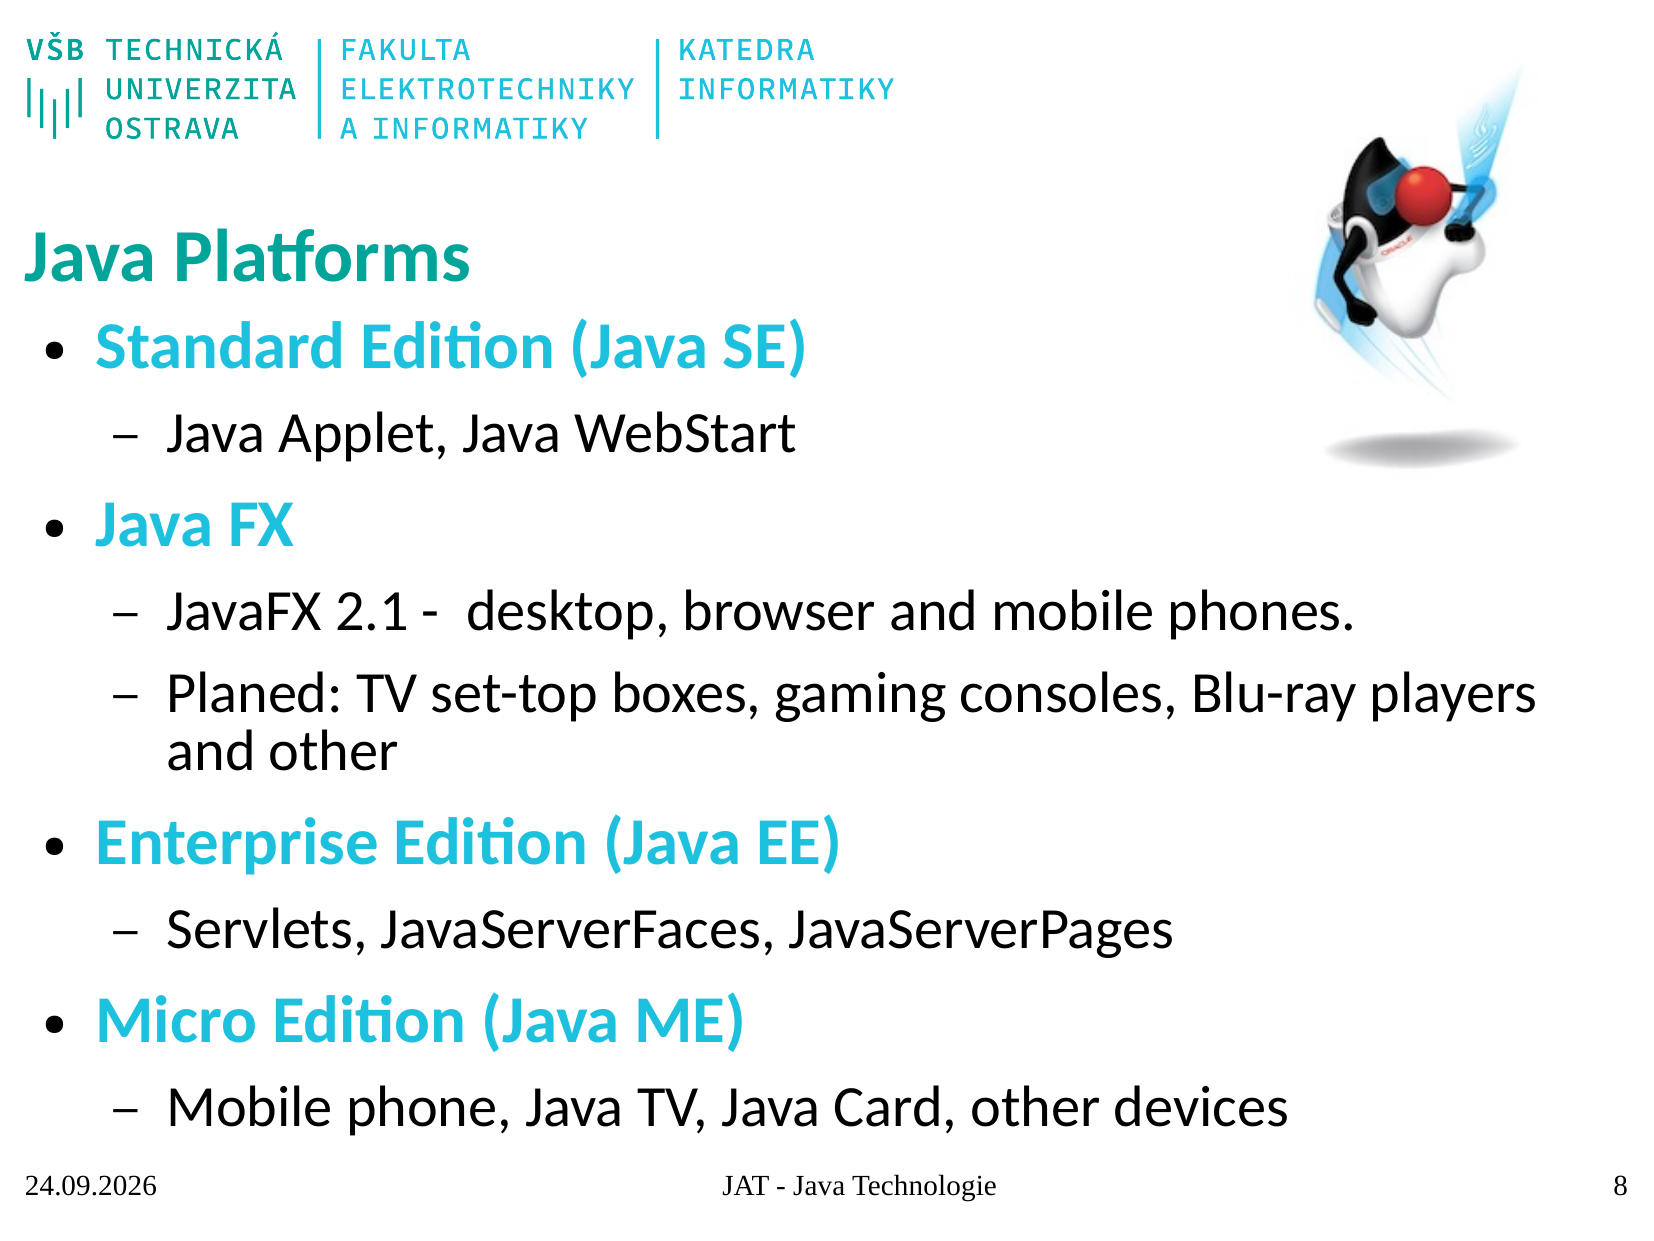

Java Platforms
# Standard Edition (Java SE)
Java Applet, Java WebStart
Java FX
JavaFX 2.1 - desktop, browser and mobile phones.
Planed: TV set-top boxes, gaming consoles, Blu-ray players and other
Enterprise Edition (Java EE)
Servlets, JavaServerFaces, JavaServerPages
Micro Edition (Java ME)
Mobile phone, Java TV, Java Card, other devices
JAT - Java Technologie
8